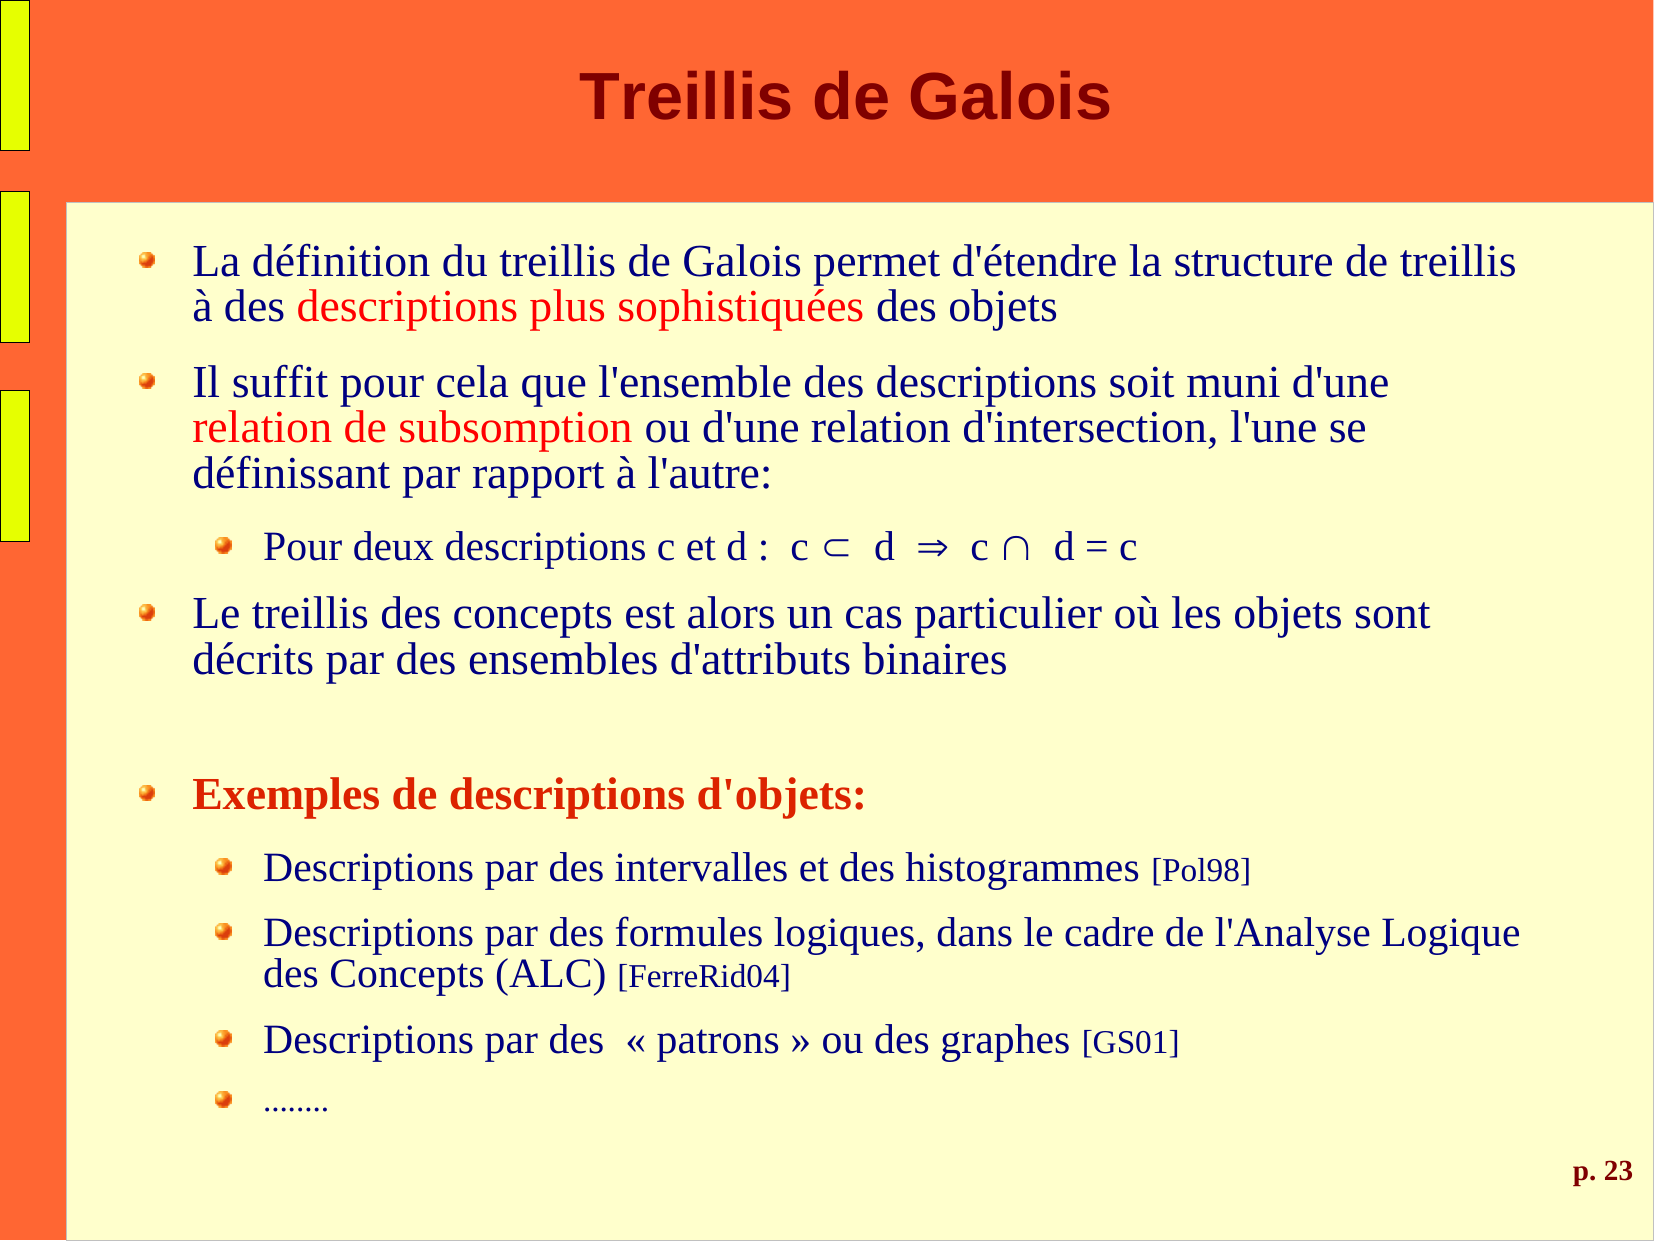

# Treillis de Galois
La définition du treillis de Galois permet d'étendre la structure de treillis à des descriptions plus sophistiquées des objets
Il suffit pour cela que l'ensemble des descriptions soit muni d'une relation de subsomption ou d'une relation d'intersection, l'une se définissant par rapport à l'autre:
Pour deux descriptions c et d : c  d  c  d = c
Le treillis des concepts est alors un cas particulier où les objets sont décrits par des ensembles d'attributs binaires
Exemples de descriptions d'objets:
Descriptions par des intervalles et des histogrammes [Pol98]
Descriptions par des formules logiques, dans le cadre de l'Analyse Logique des Concepts (ALC) [FerreRid04]
Descriptions par des  « patrons » ou des graphes [GS01]
........